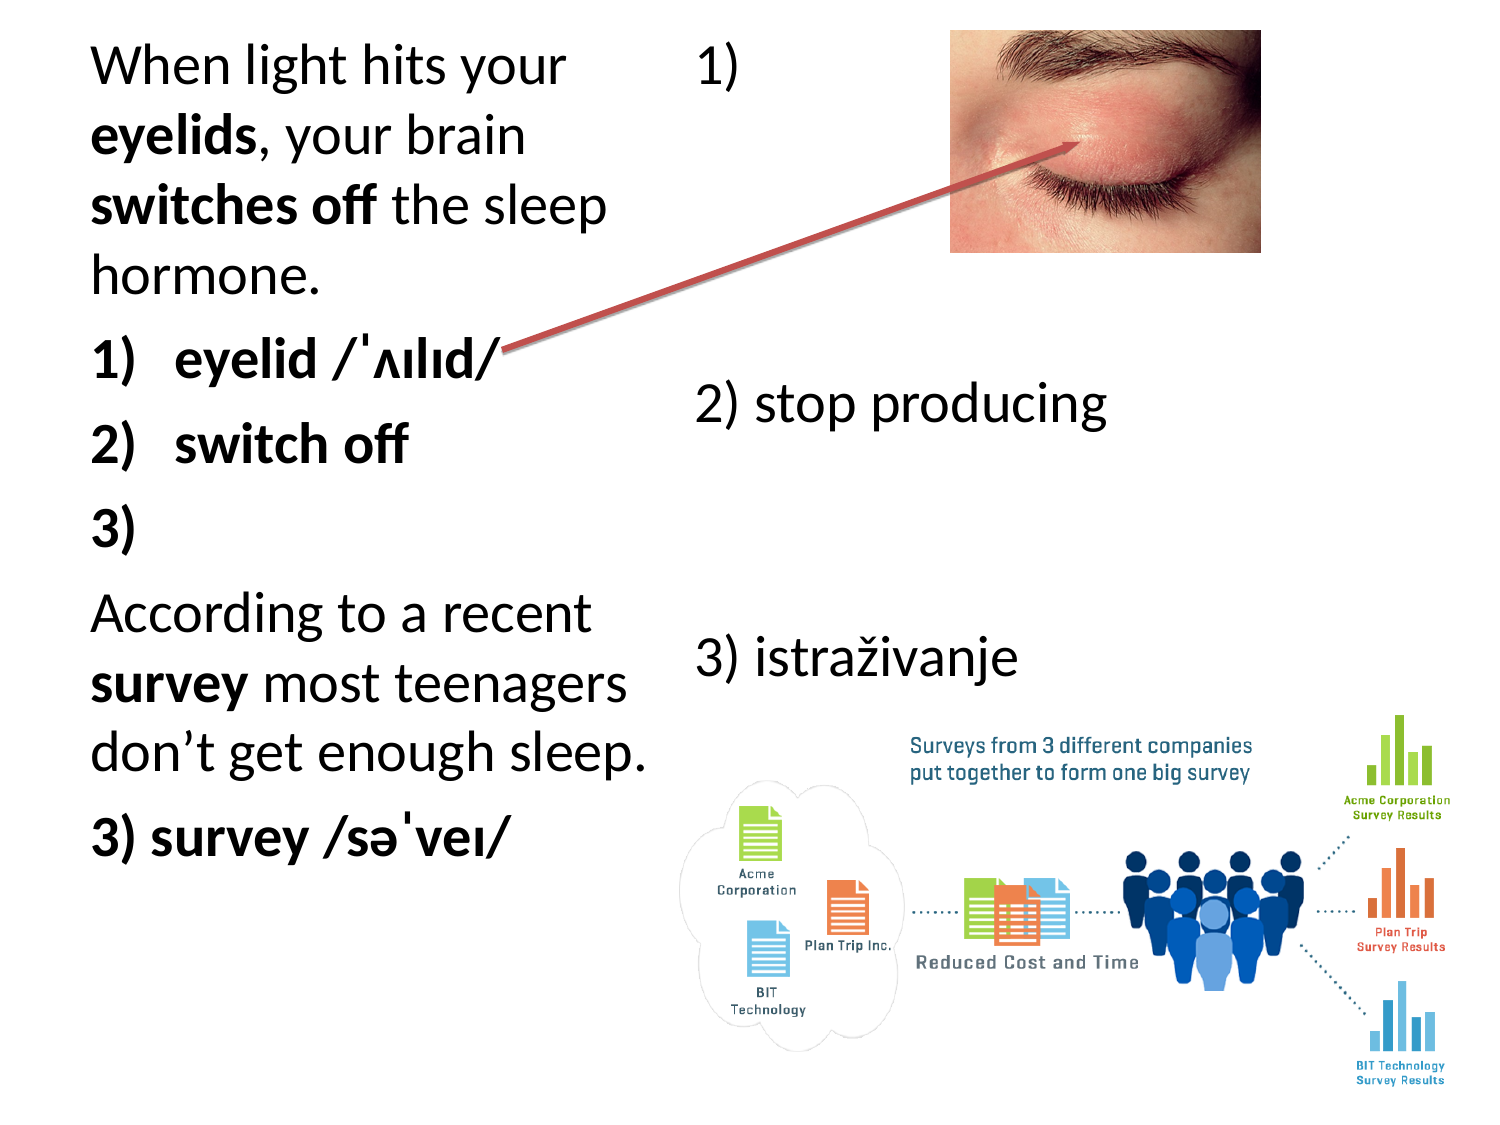

# When light hits your eyelids, your brain switches off the sleep hormone.
eyelid /ˈʌɪlɪd/
switch off
According to a recent survey most teenagers don’t get enough sleep.
3) survey /səˈveɪ/
1)
2) stop producing
3) istraživanje